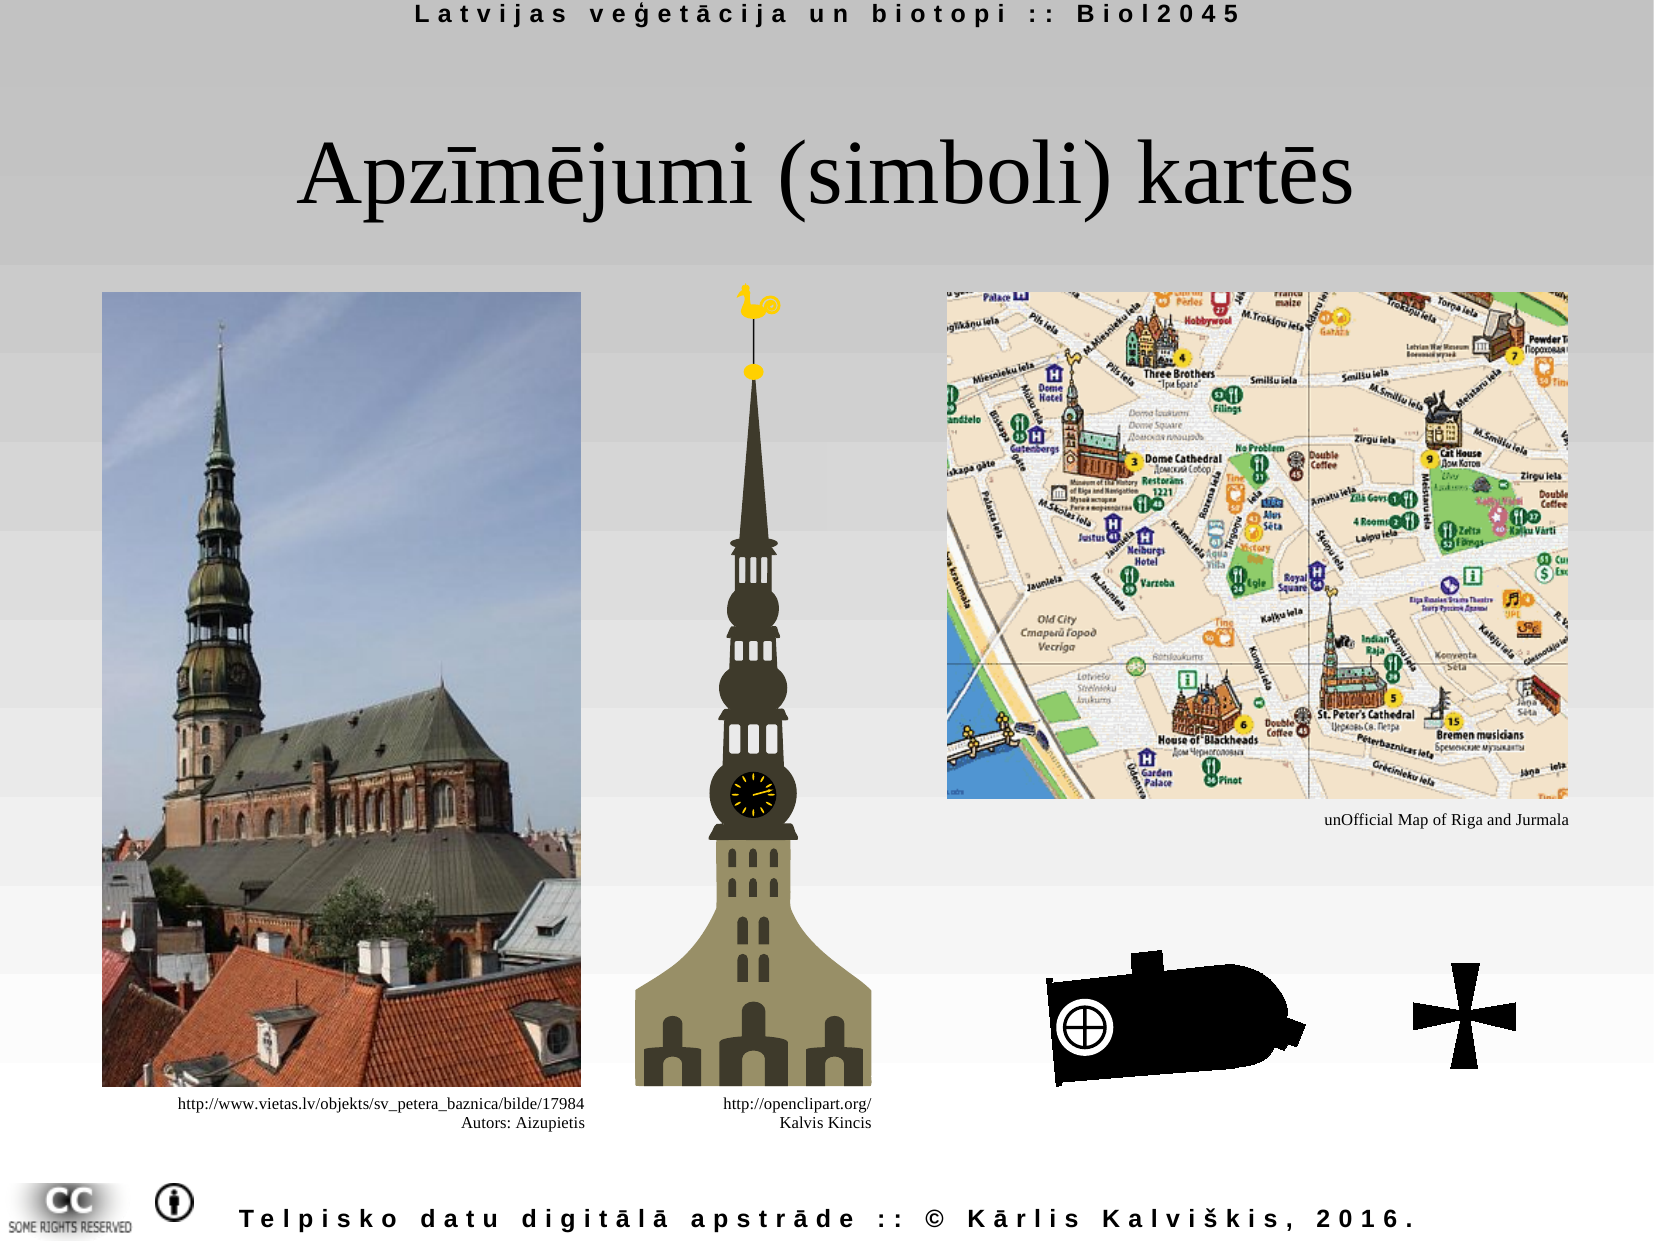

# Apzīmējumi (simboli) kartēs
unOfficial Map of Riga and Jurmala
http://www.vietas.lv/objekts/sv_petera_baznica/bilde/17984
Autors: Aizupietis
http://openclipart.org/
Kalvis Kincis